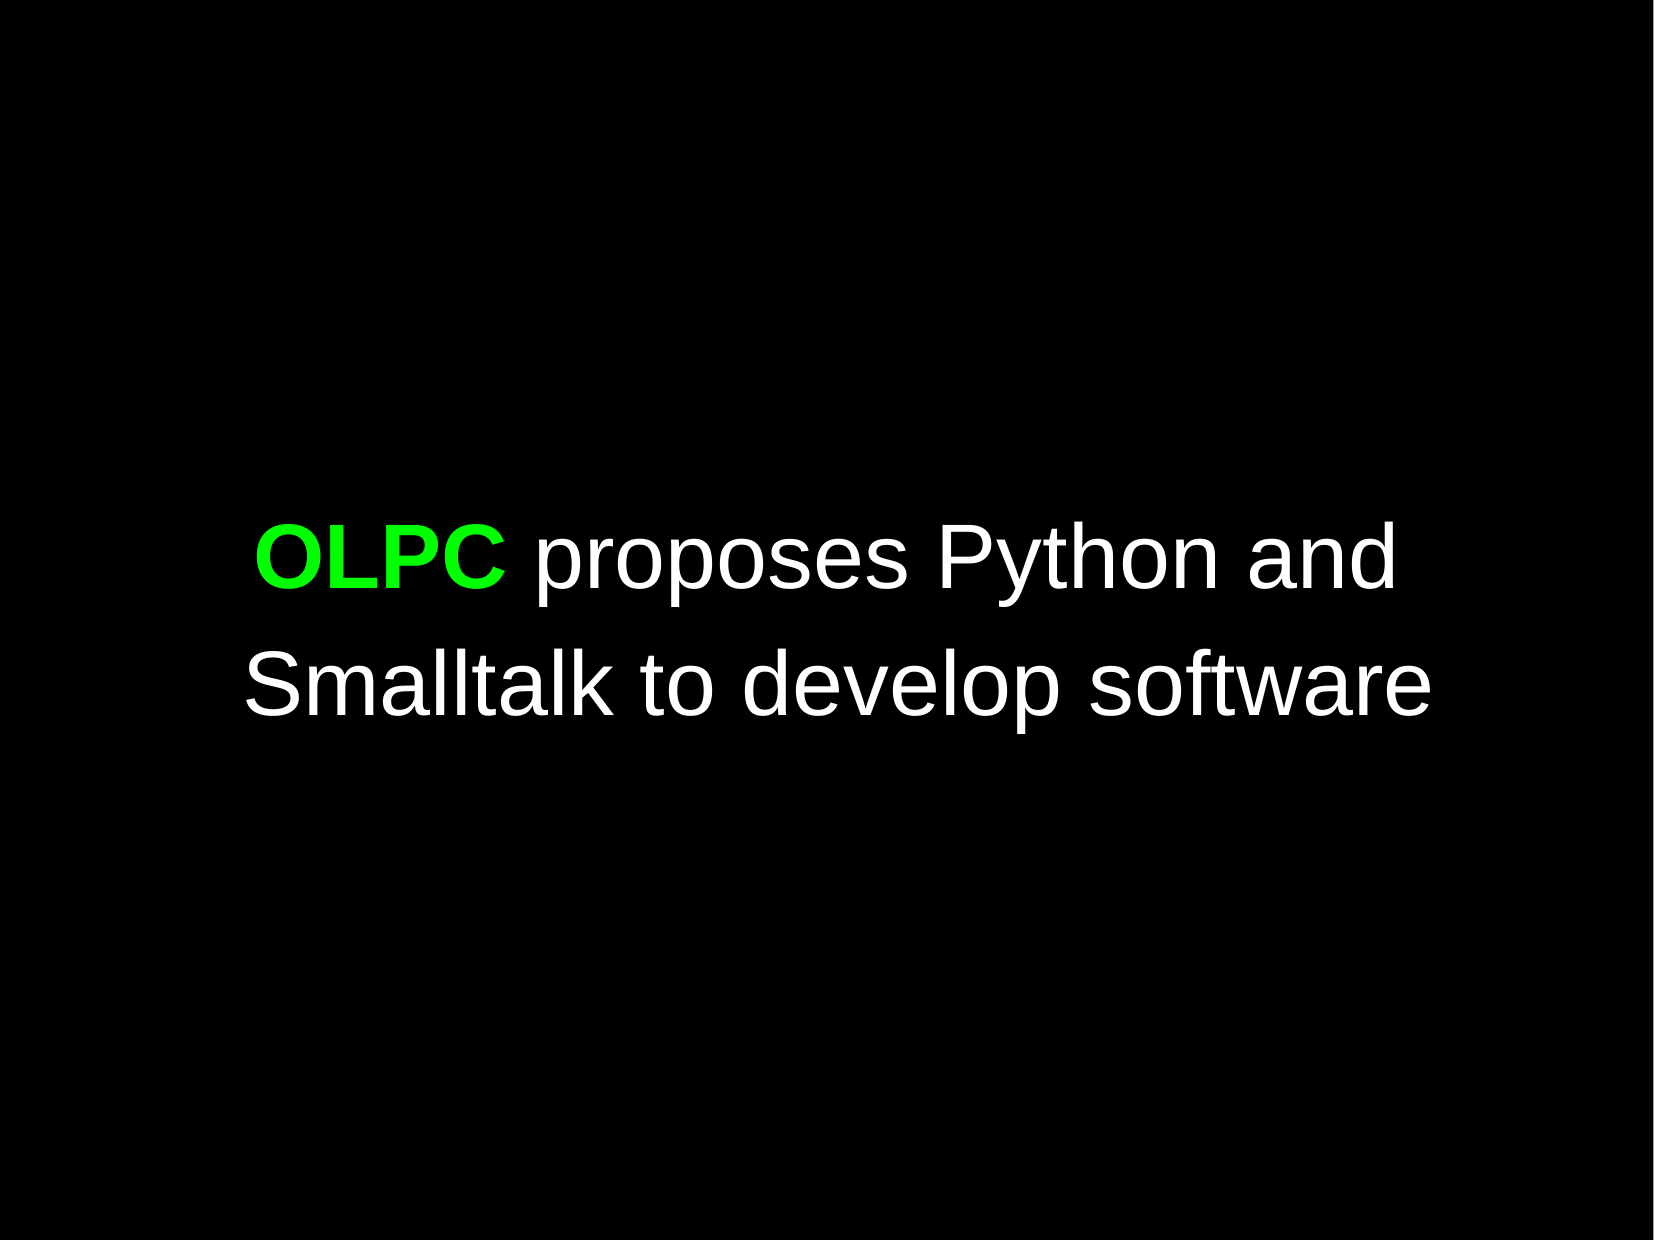

OLPC proposes Python and
 Smalltalk to develop software